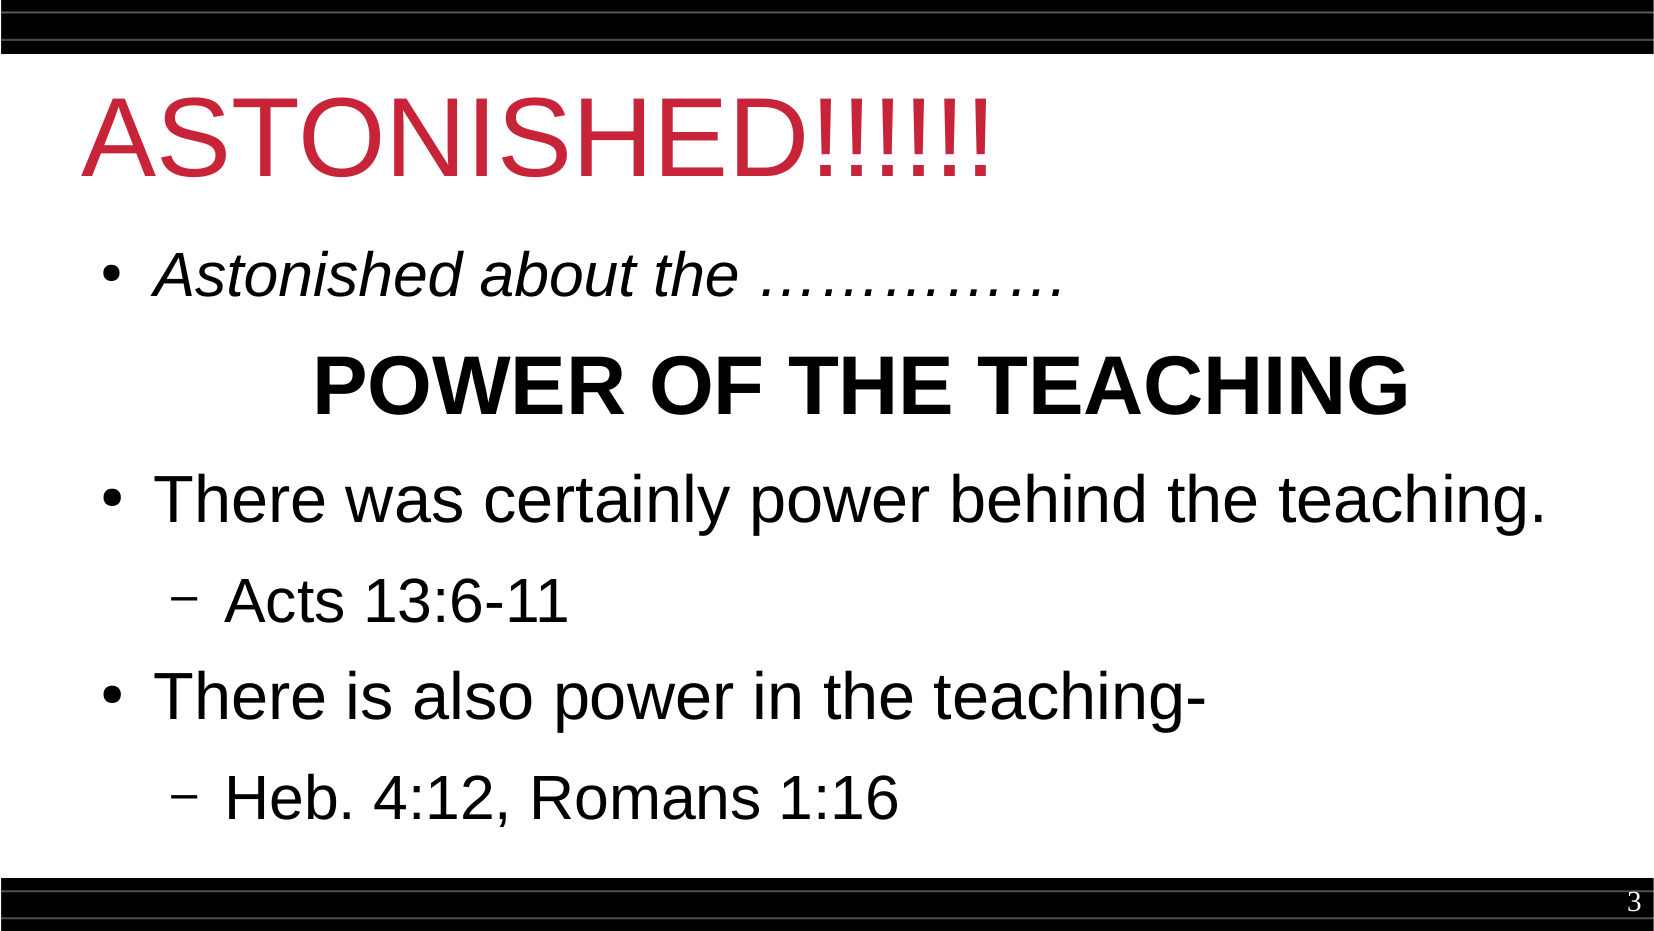

# ASTONISHED!!!!!!
Astonished about the ……………
POWER OF THE TEACHING
There was certainly power behind the teaching.
Acts 13:6-11
There is also power in the teaching-
Heb. 4:12, Romans 1:16